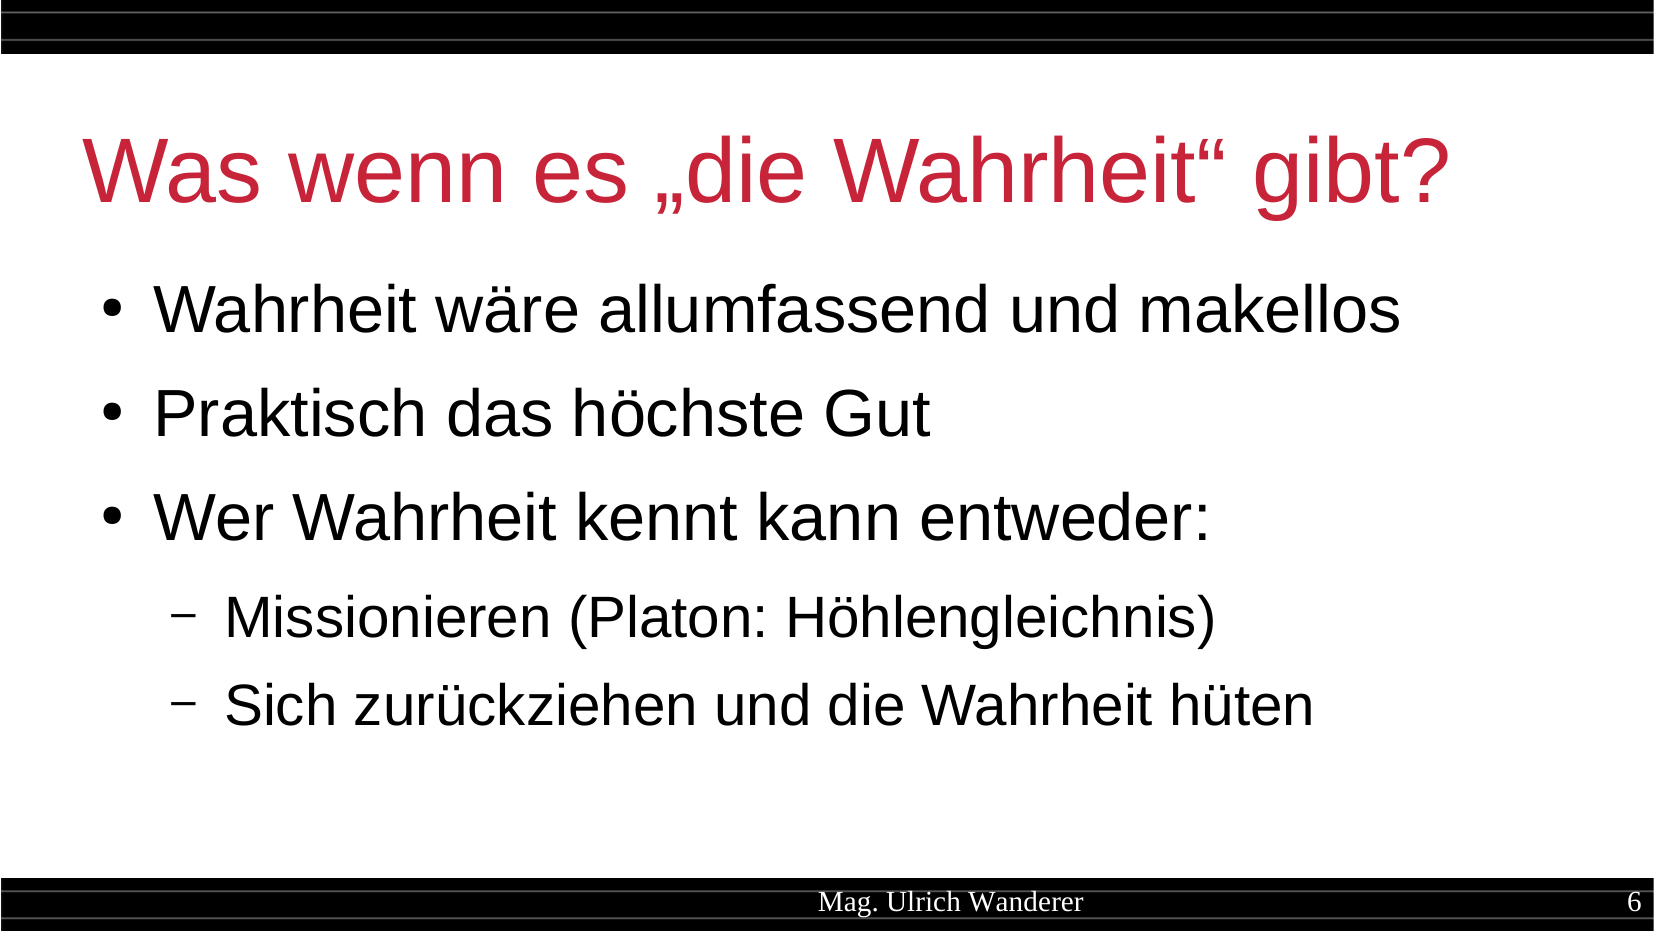

# Was wenn es „die Wahrheit“ gibt?
Wahrheit wäre allumfassend und makellos
Praktisch das höchste Gut
Wer Wahrheit kennt kann entweder:
Missionieren (Platon: Höhlengleichnis)
Sich zurückziehen und die Wahrheit hüten